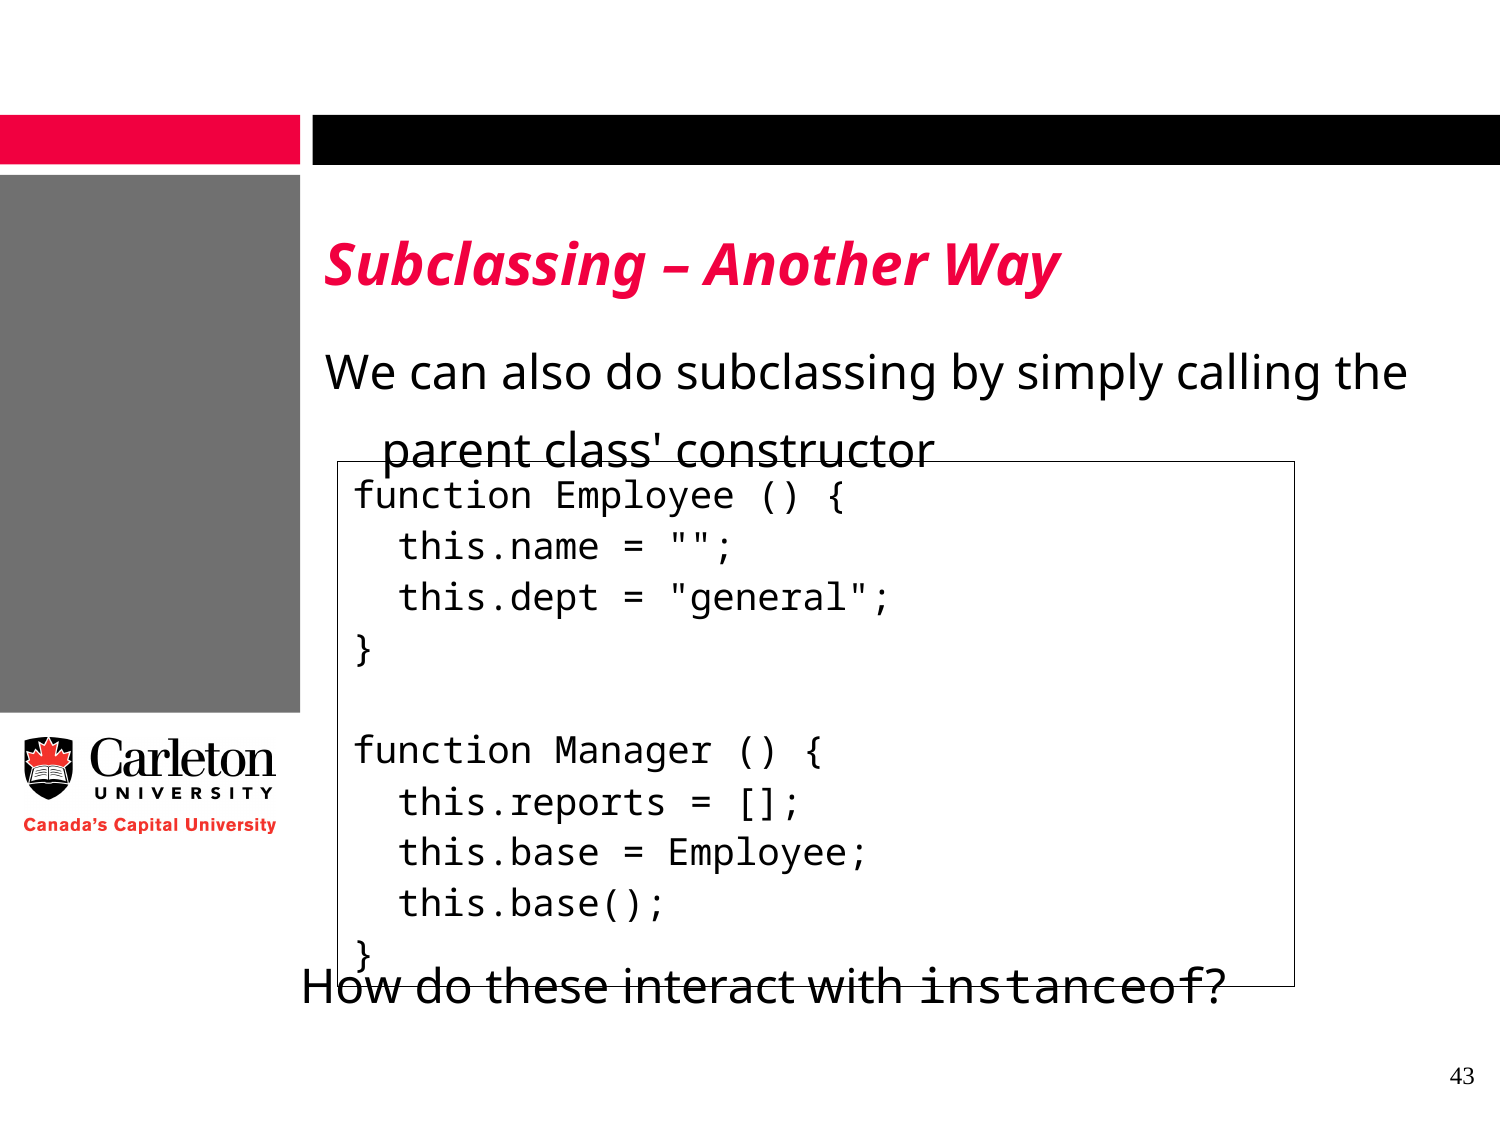

# Subclassing – Another Way
We can also do subclassing by simply calling the parent class' constructor
function Employee () {
 this.name = "";
 this.dept = "general";
}
function Manager () {
 this.reports = [];
 this.base = Employee;
 this.base();
}
How do these interact with instanceof?
43